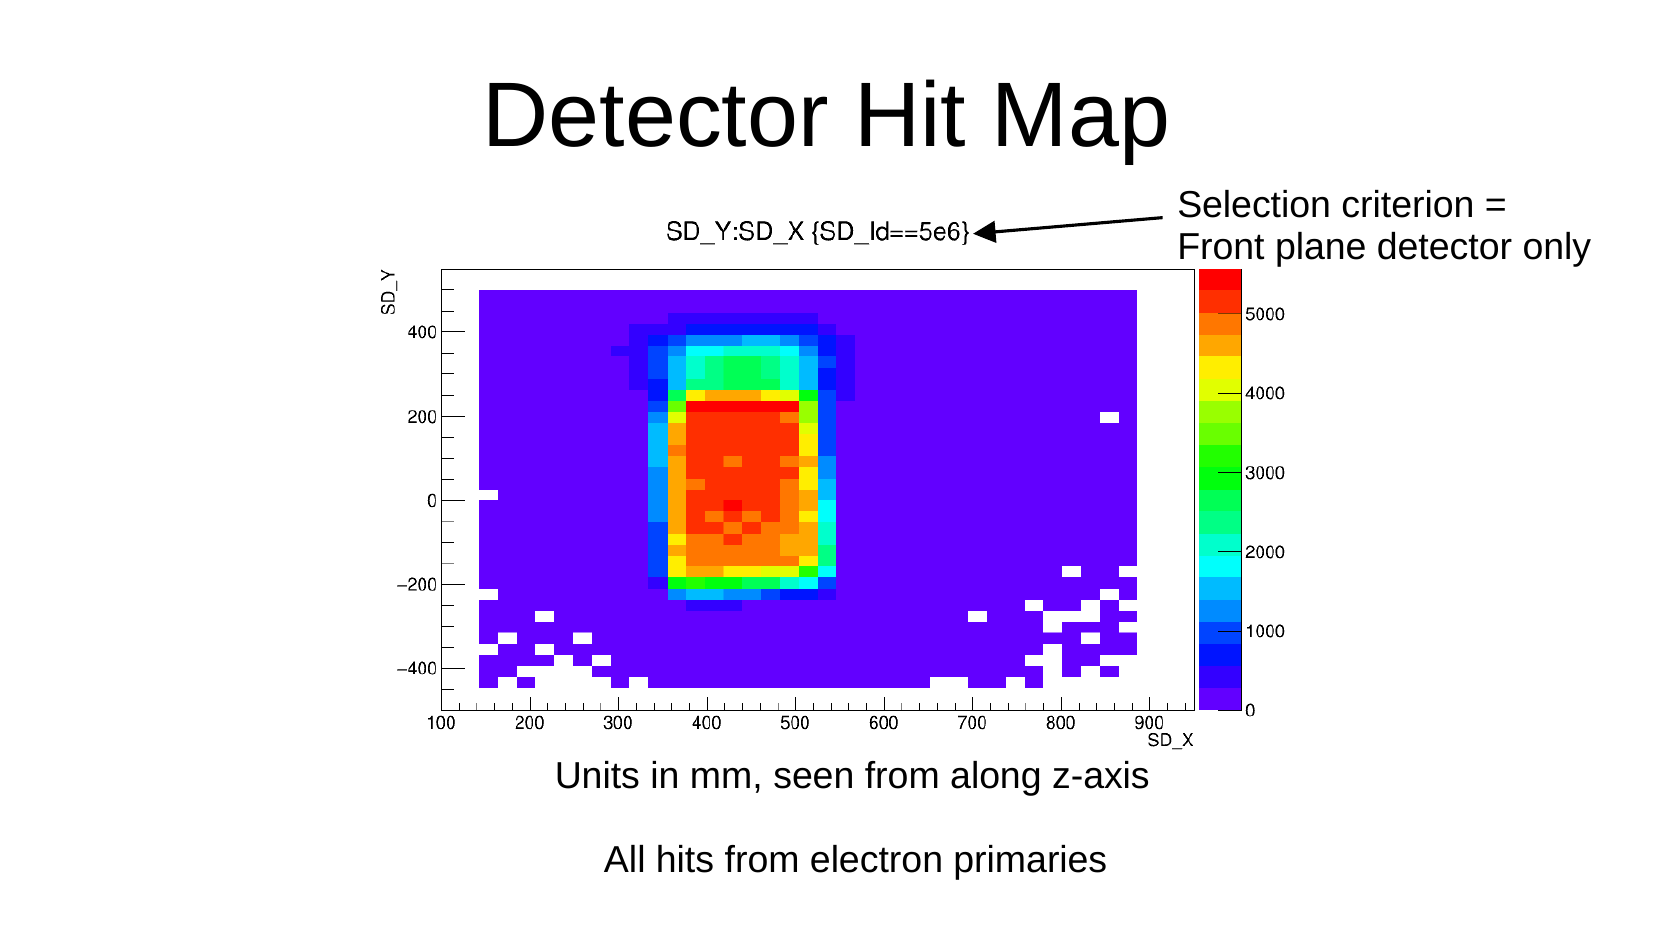

# Detector Hit Map
Selection criterion =
Front plane detector only
Units in mm, seen from along z-axis
All hits from electron primaries